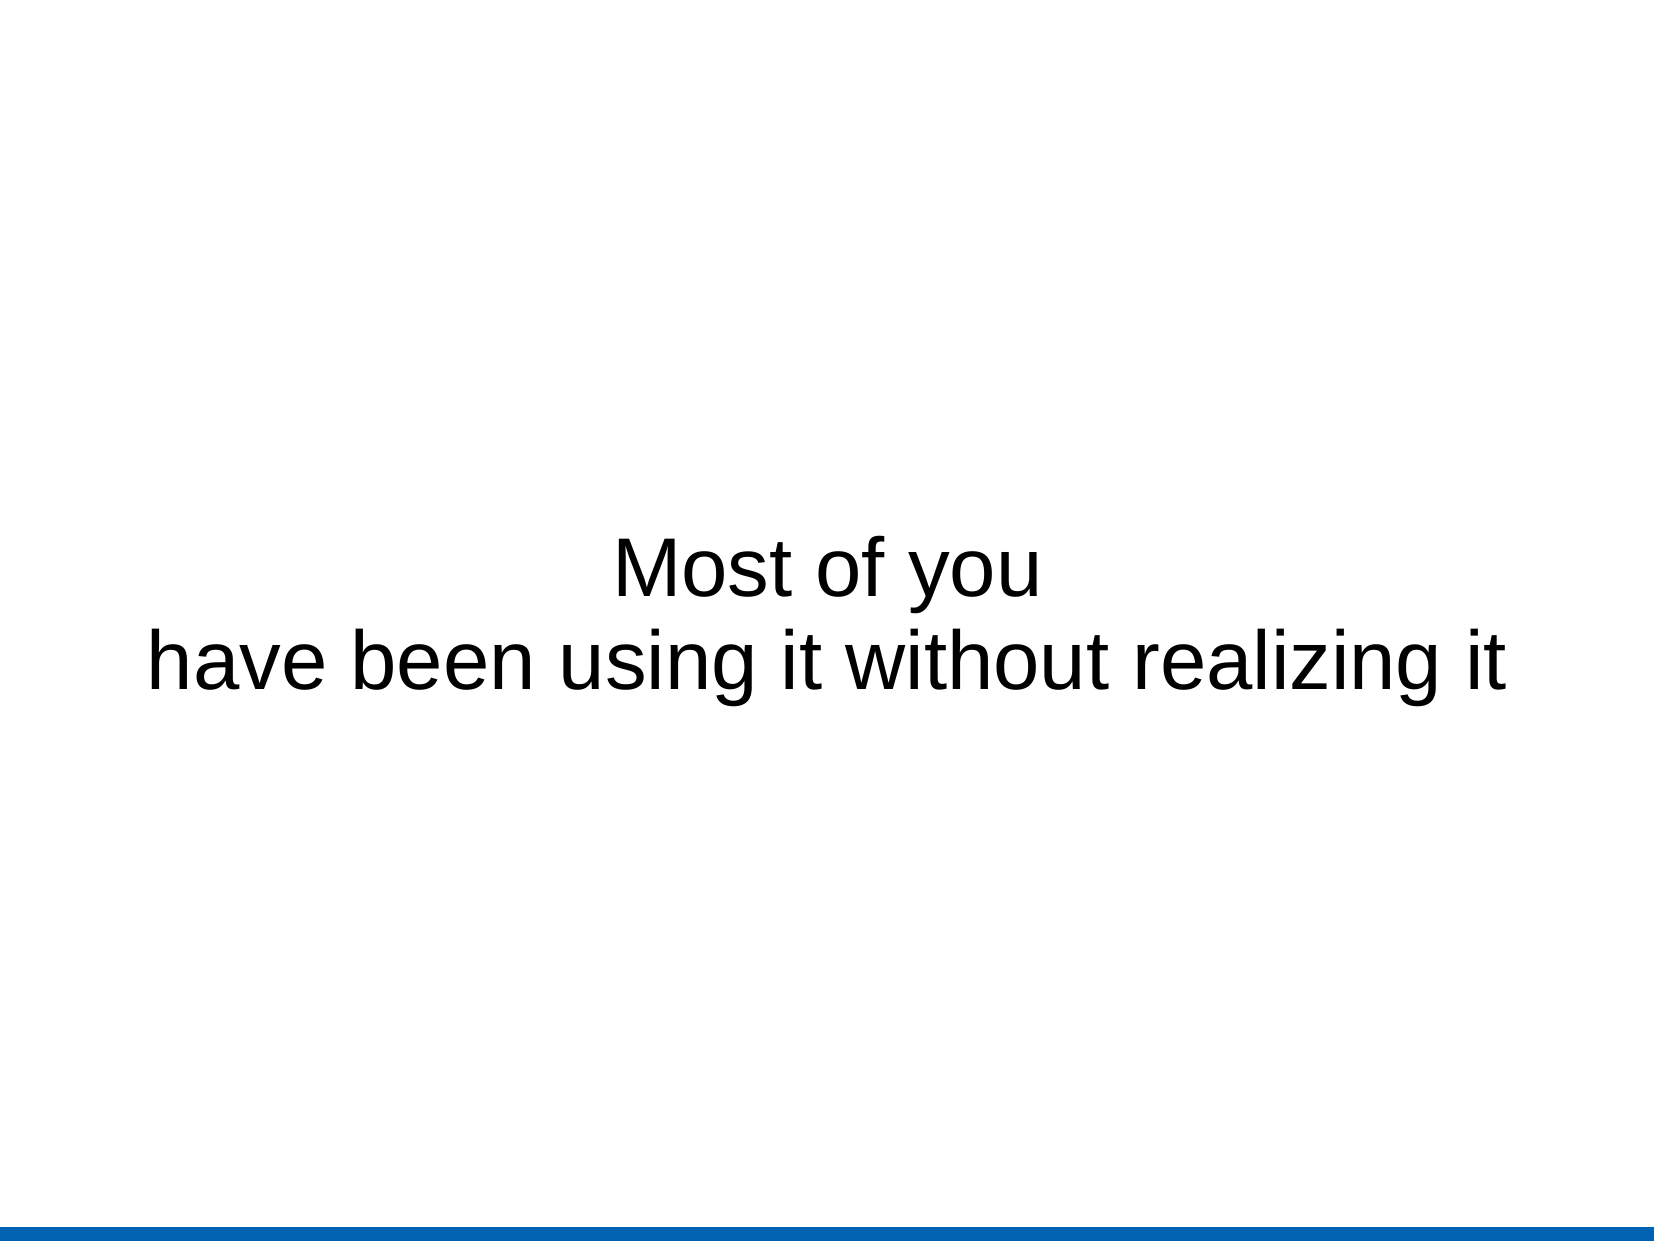

# Most of you
have been using it without realizing it